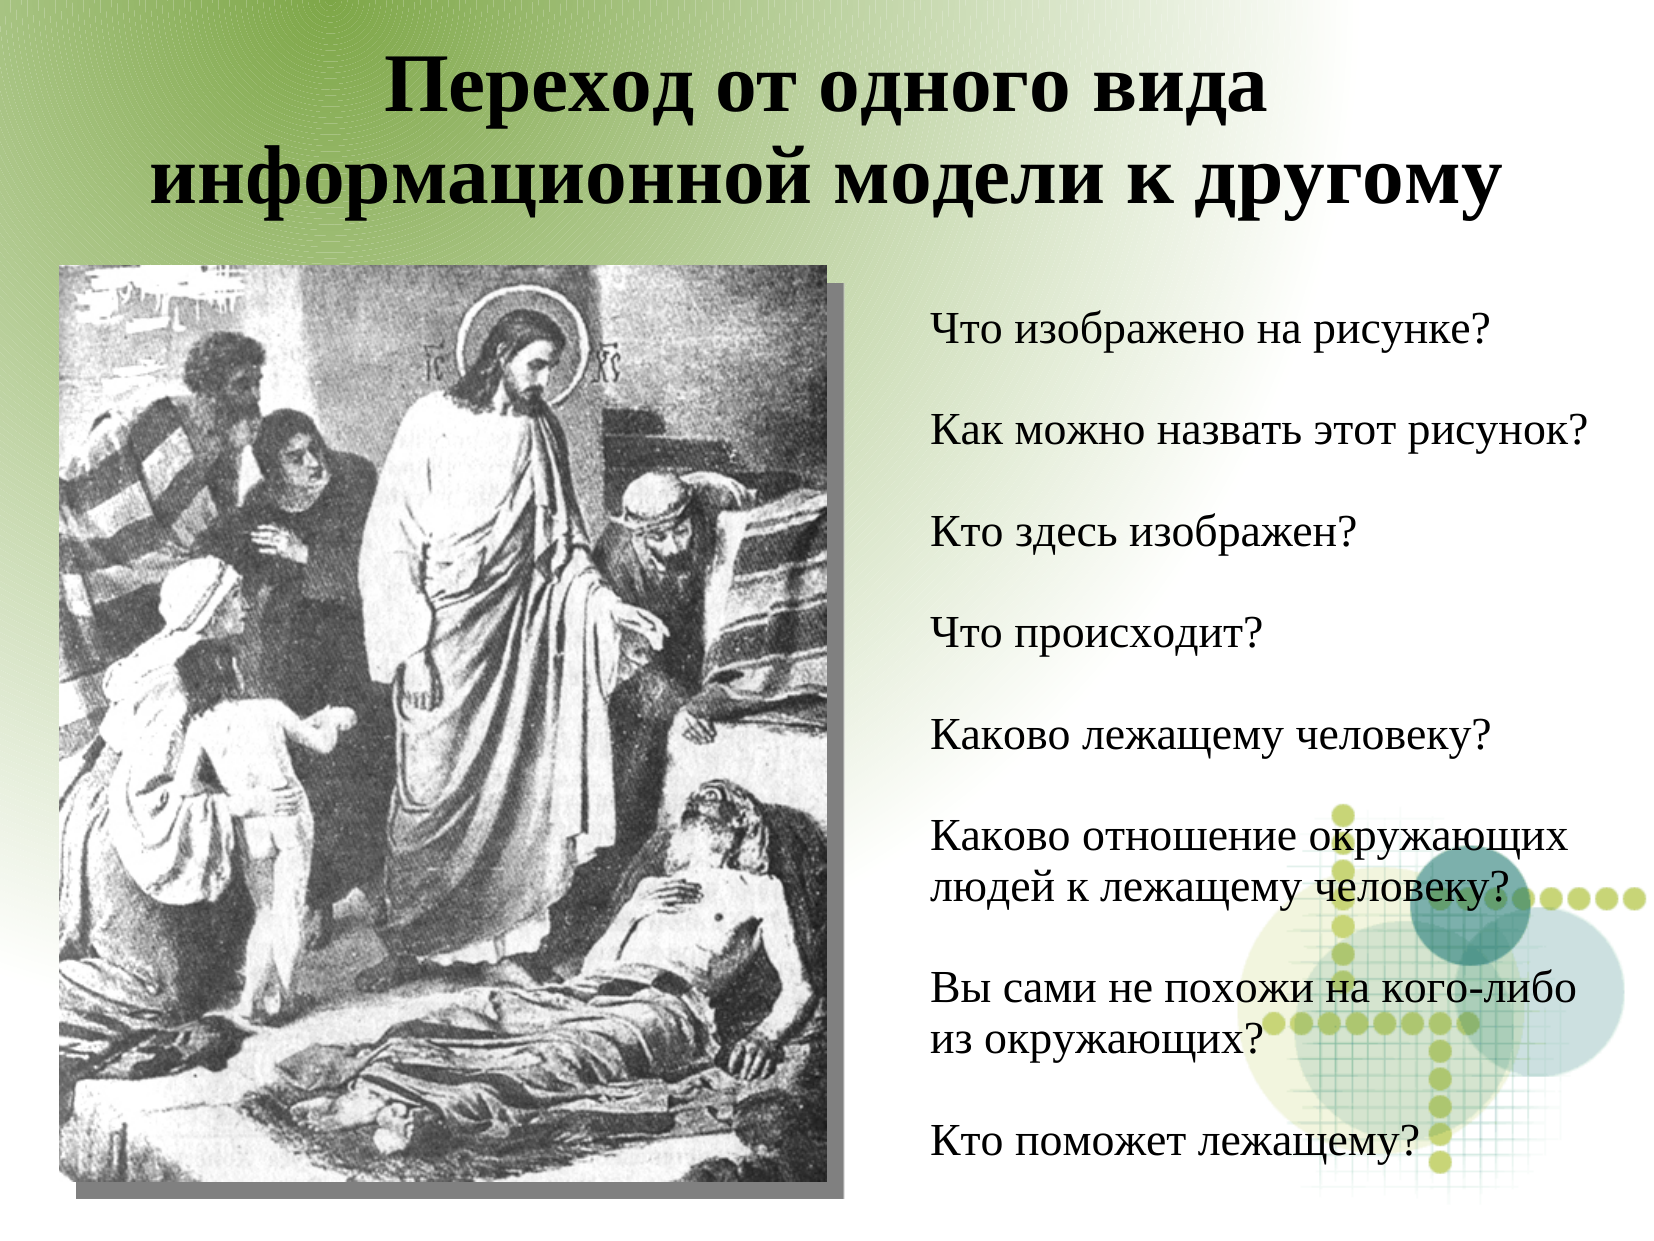

Переход от одного вида информационной модели к другому
Что изображено на рисунке?
Как можно назвать этот рисунок?
Кто здесь изображен?
Что происходит?
Каково лежащему человеку?
Каково отношение окружающих
людей к лежащему человеку?
Вы сами не похожи на кого-либо
из окружающих?
Кто поможет лежащему?